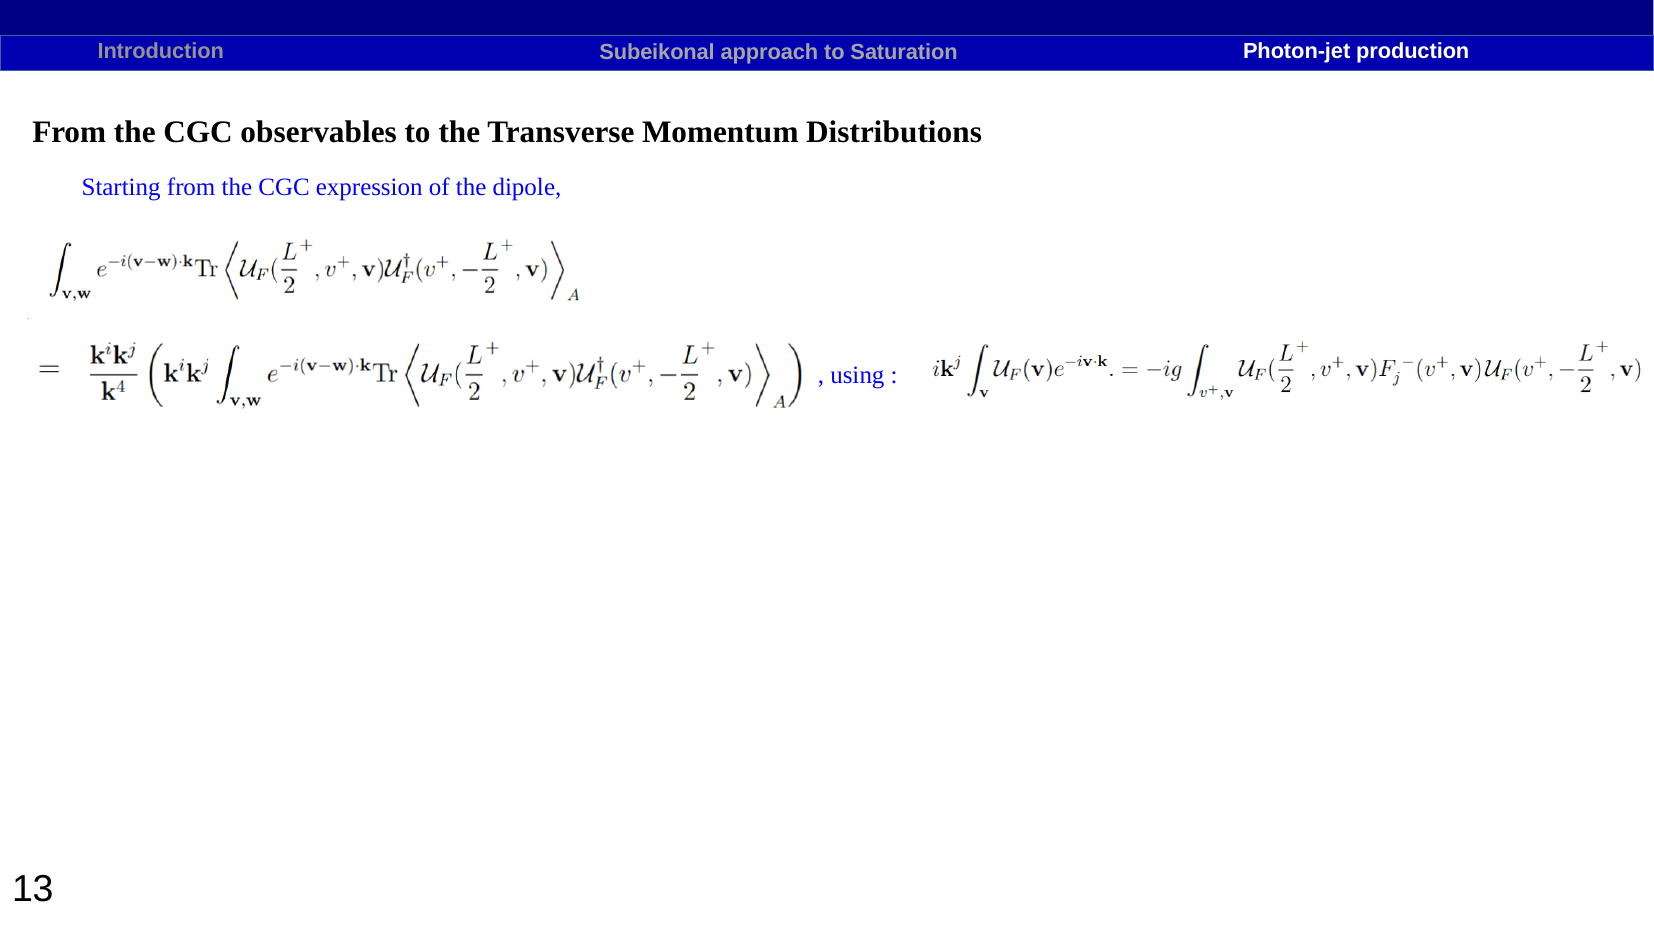

Introduction
Photon-jet production
Subeikonal approach to Saturation
From the CGC observables to the Transverse Momentum Distributions
Starting from the CGC expression of the dipole,
, using :